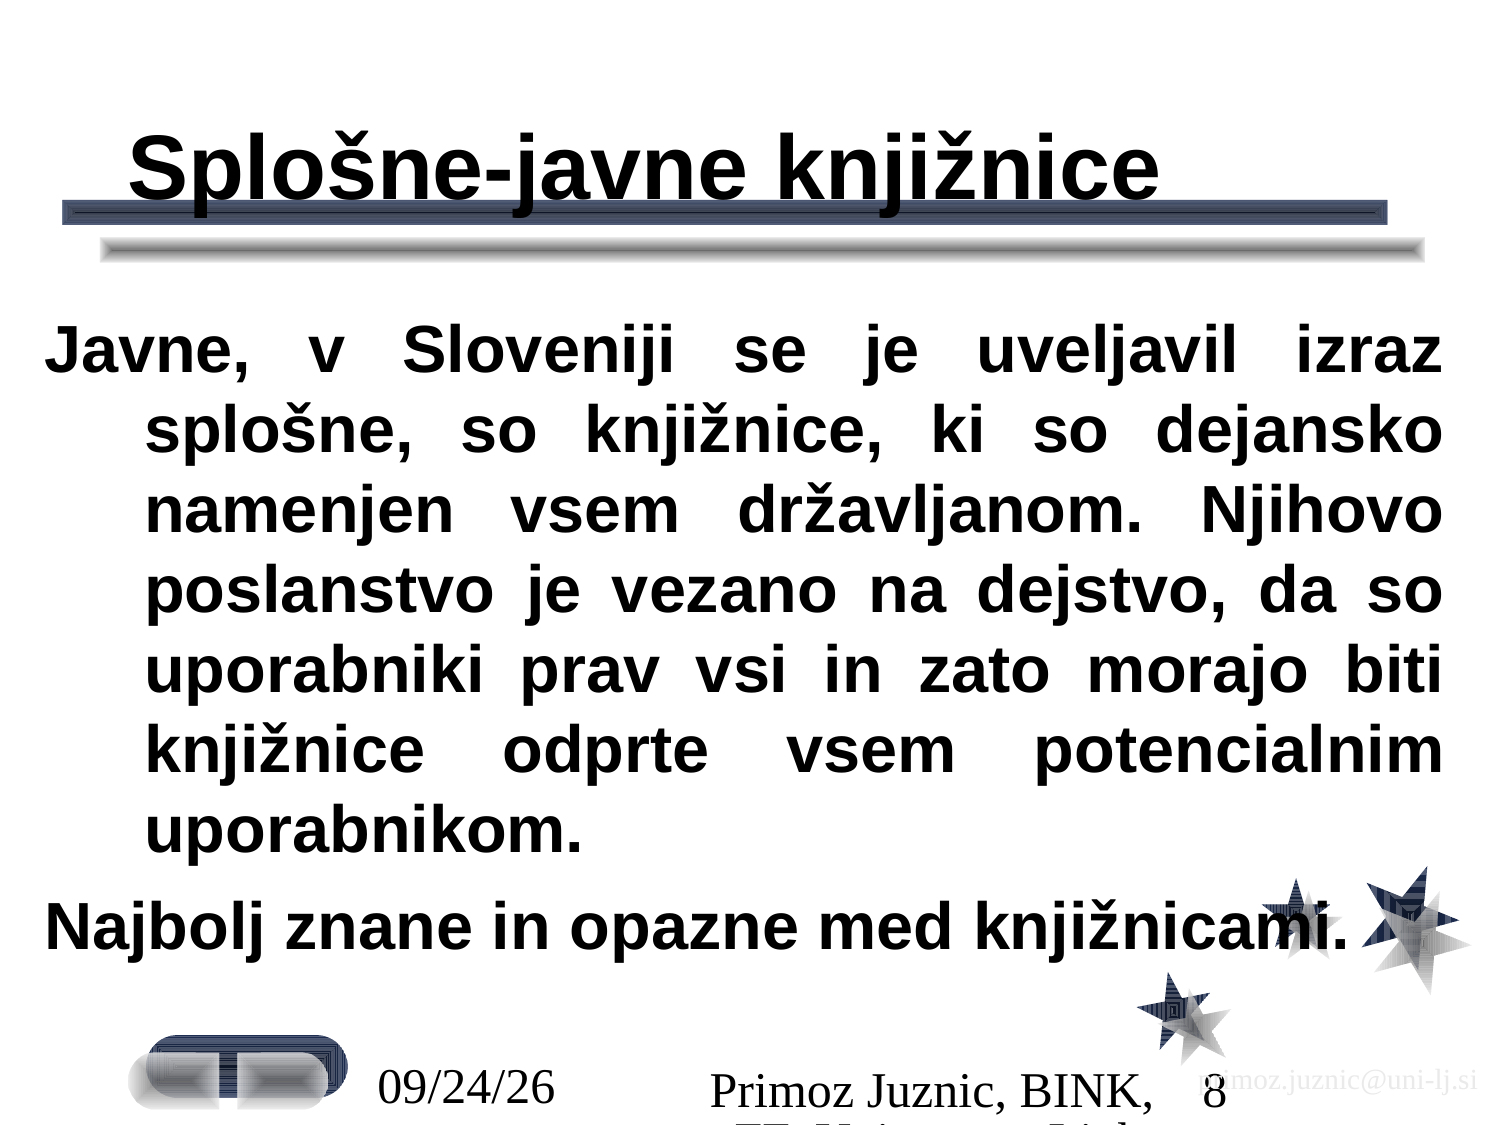

# Splošne-javne knjižnice
Javne, v Sloveniji se je uveljavil izraz splošne, so knjižnice, ki so dejansko namenjen vsem državljanom. Njihovo poslanstvo je vezano na dejstvo, da so uporabniki prav vsi in zato morajo biti knjižnice odprte vsem potencialnim uporabnikom.
Najbolj znane in opazne med knjižnicami.
Primoz Juznic, BINK, FF, Univerza v Ljubljani
8